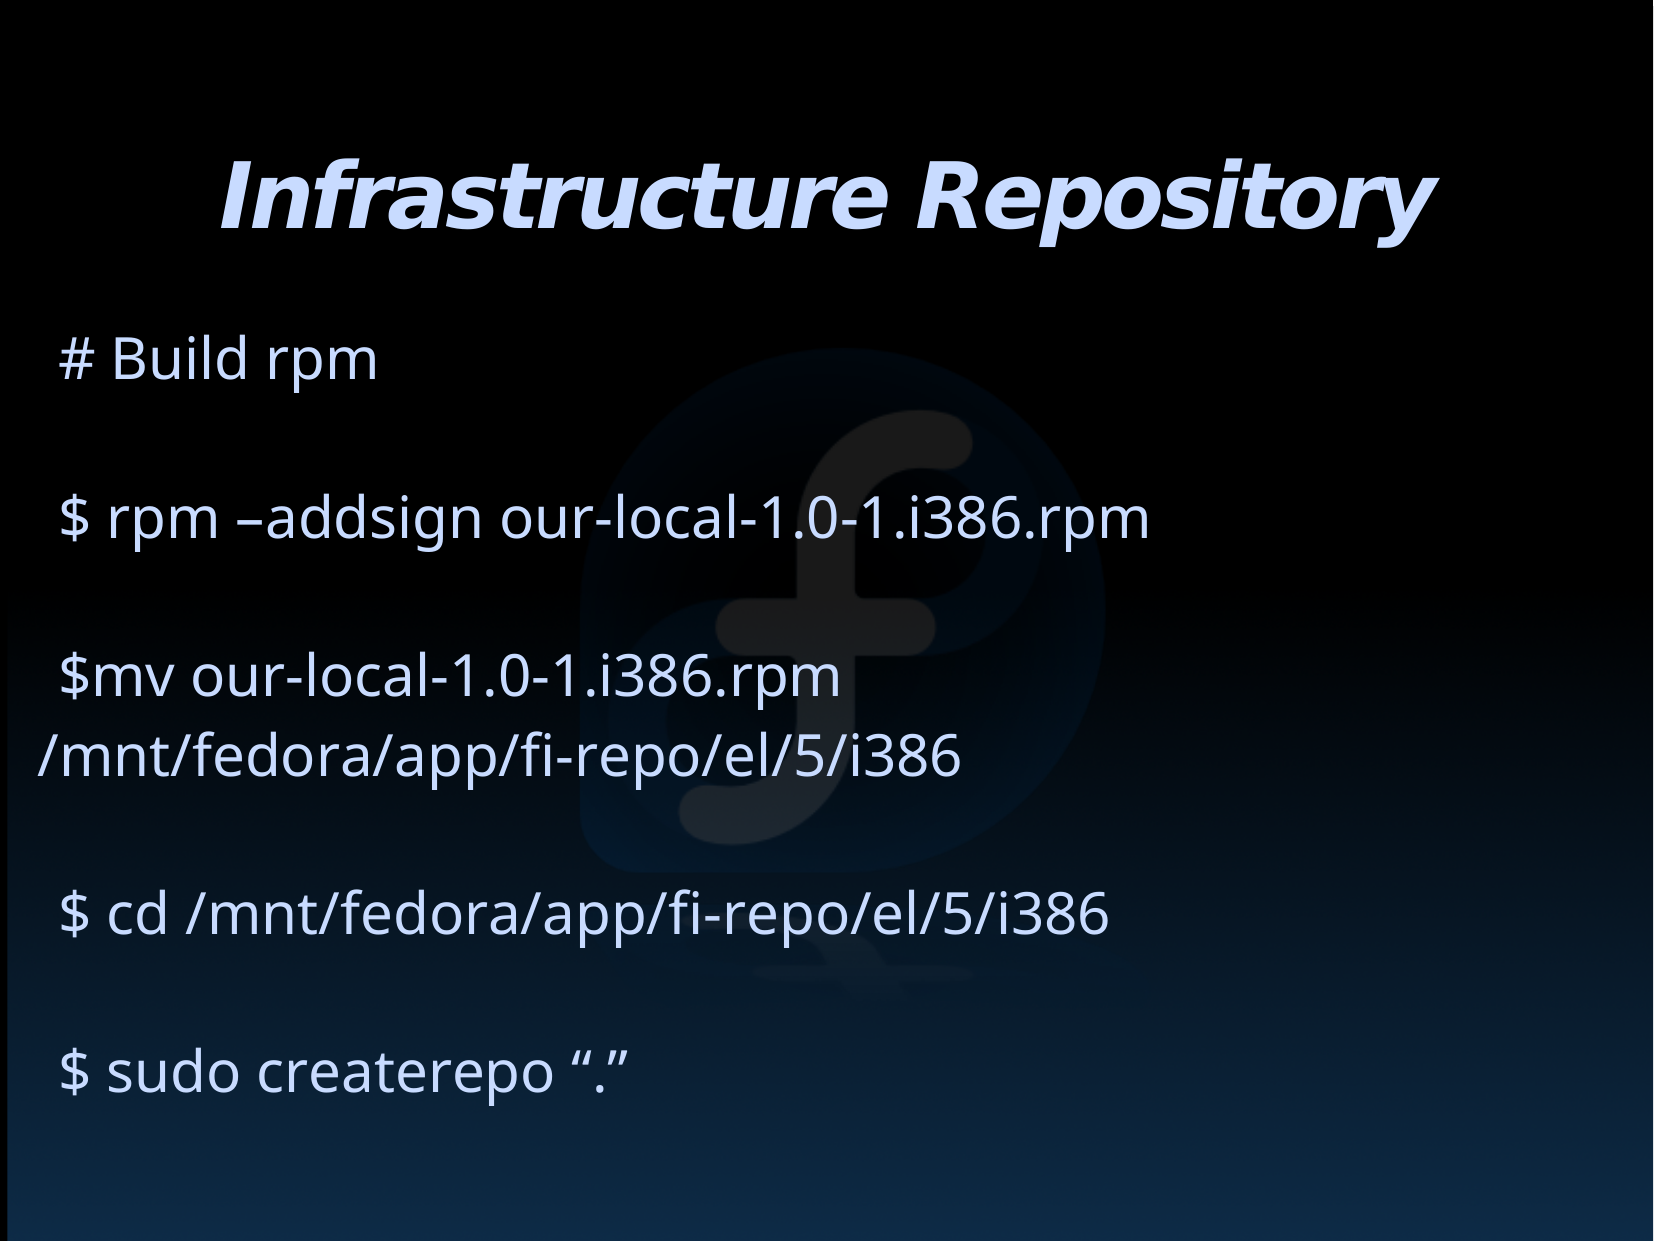

# Infrastructure Repository
# Build rpm
$ rpm –addsign our-local-1.0-1.i386.rpm
$mv our-local-1.0-1.i386.rpm /mnt/fedora/app/fi-repo/el/5/i386
$ cd /mnt/fedora/app/fi-repo/el/5/i386
$ sudo createrepo “.”